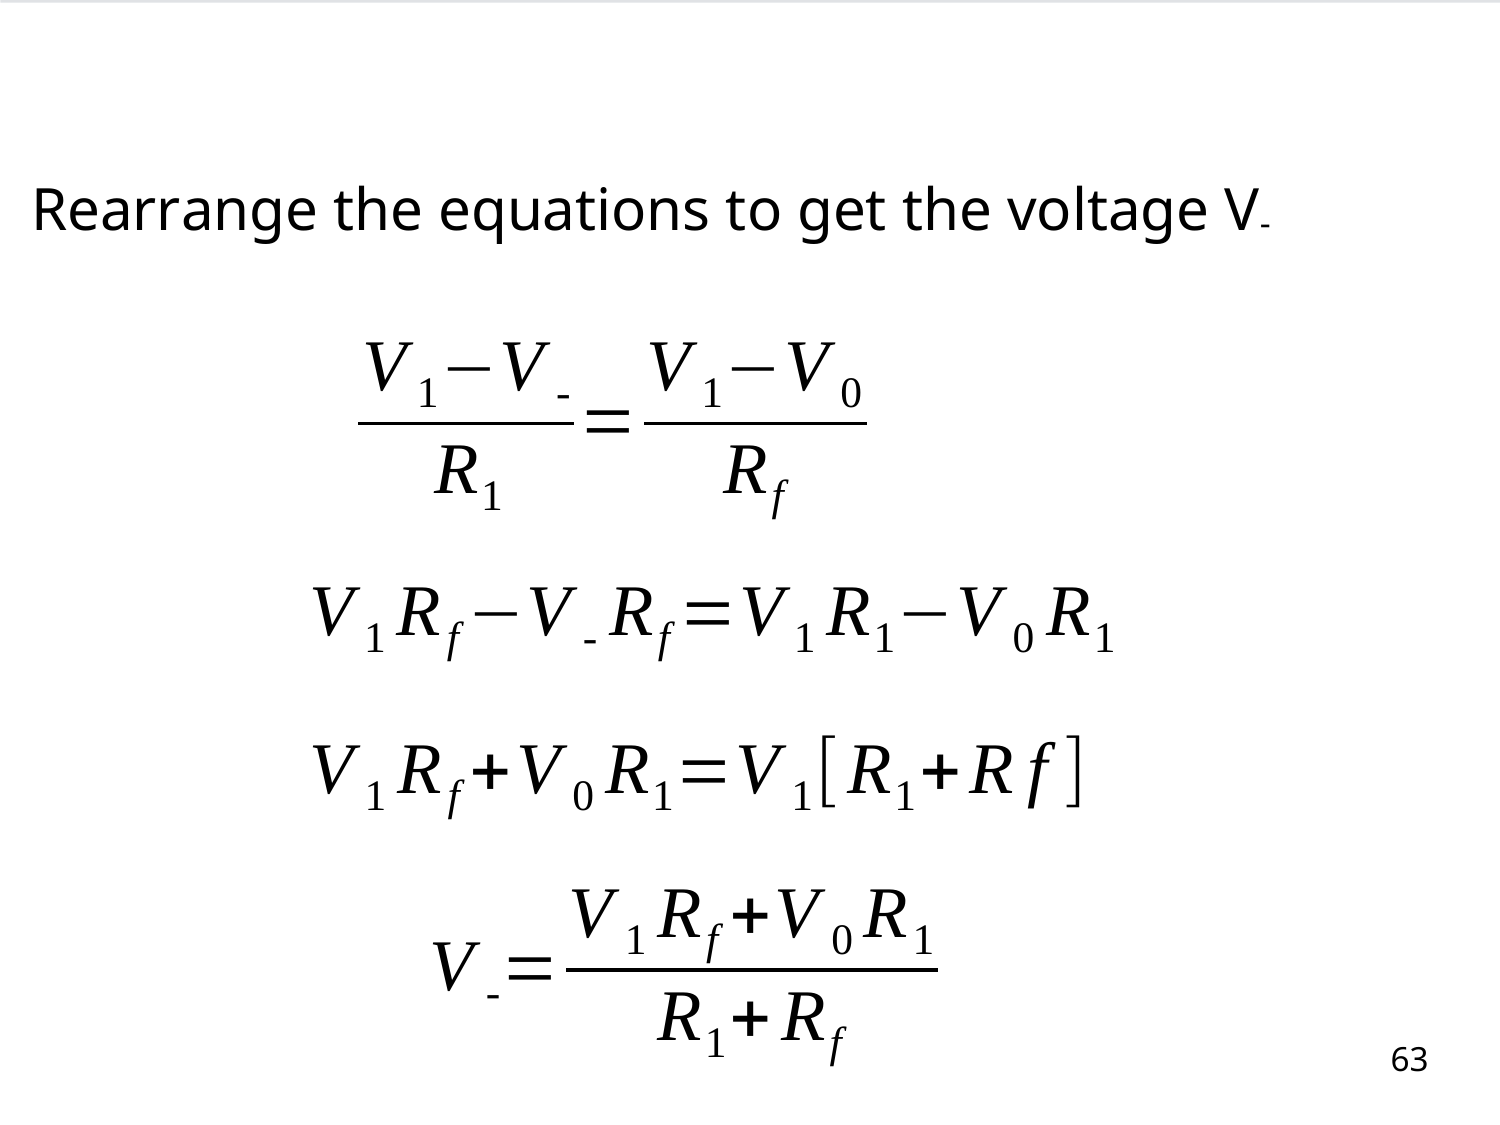

Rearrange the equations to get the voltage V-